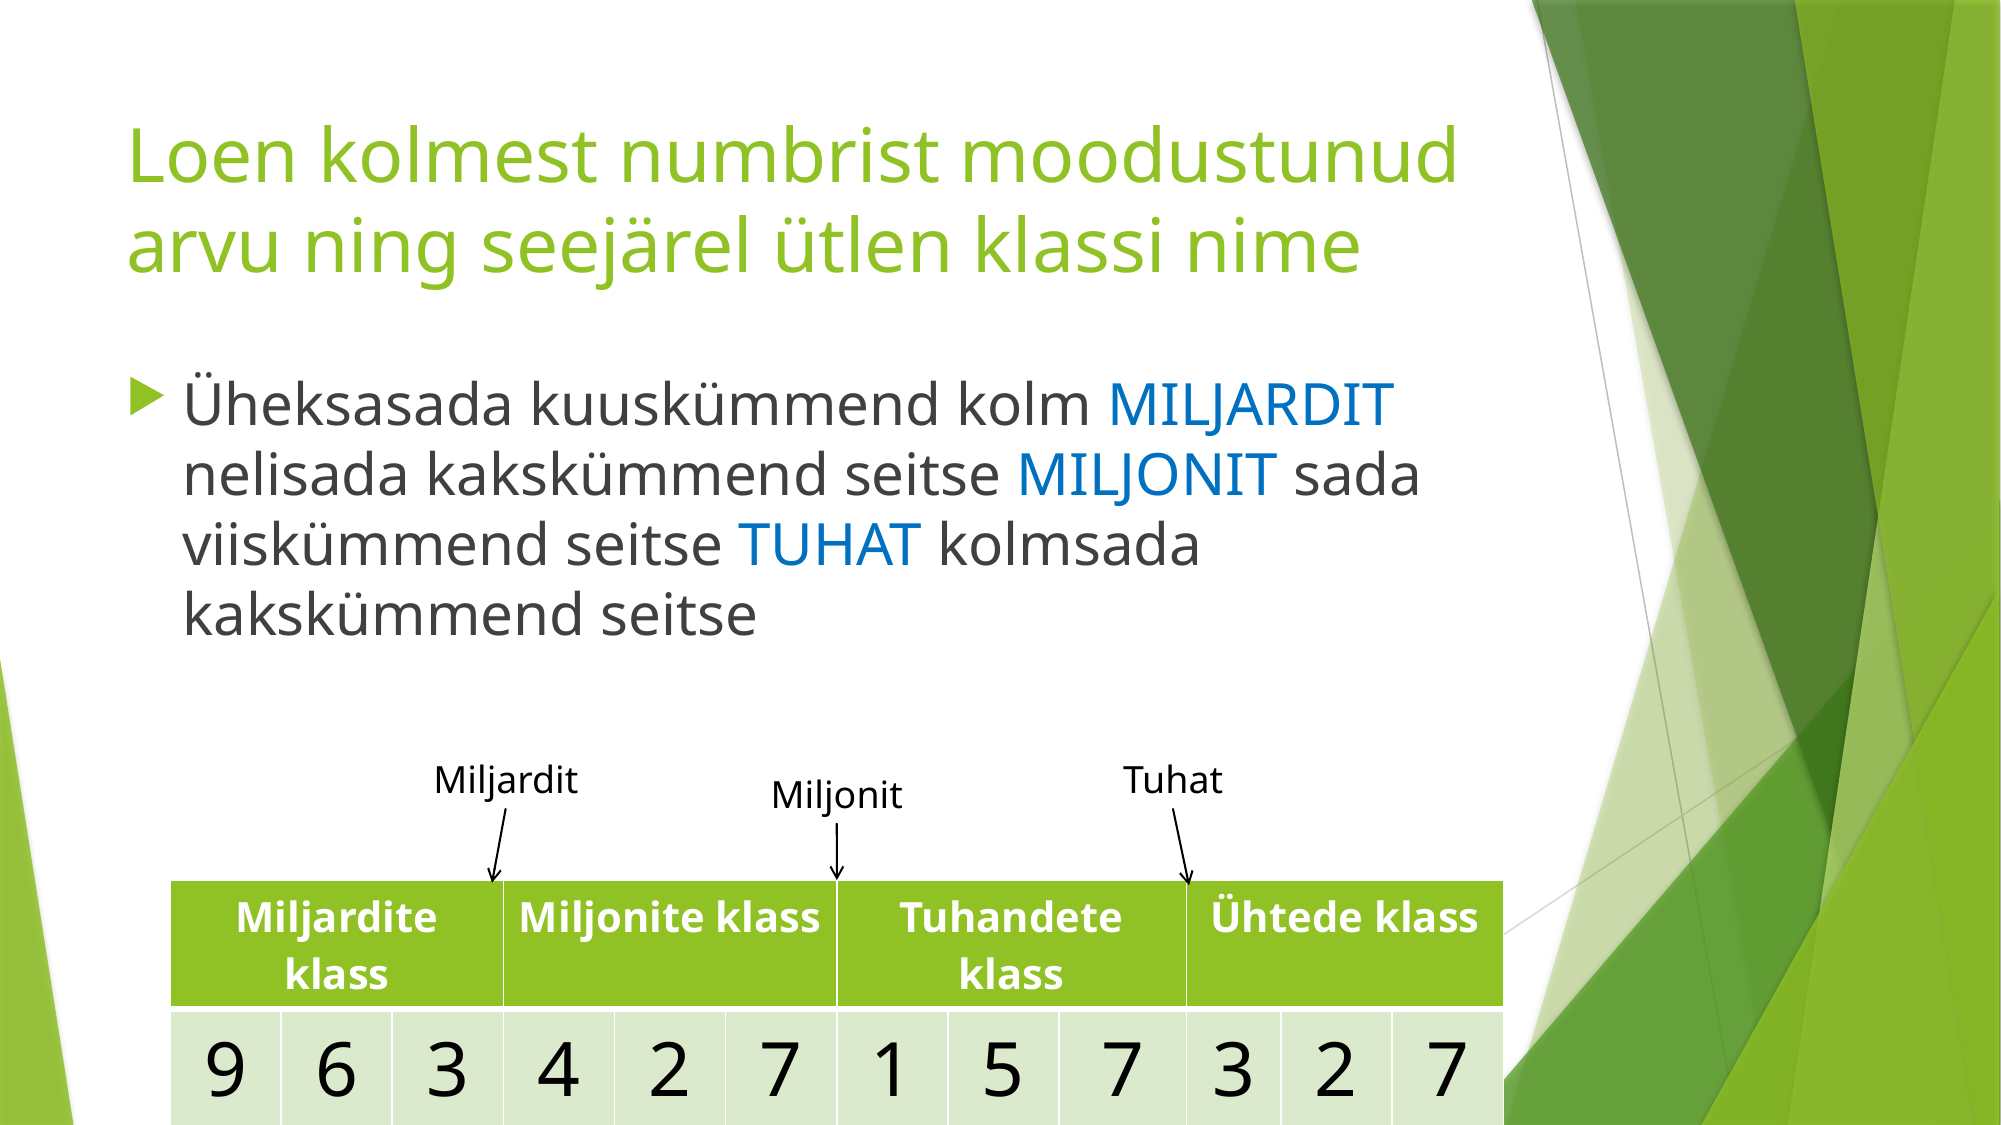

# Loen kolmest numbrist moodustunud arvu ning seejärel ütlen klassi nime
Üheksasada kuuskümmend kolm MILJARDIT nelisada kakskümmend seitse MILJONIT sada viiskümmend seitse TUHAT kolmsada kakskümmend seitse
Miljardit
Tuhat
Miljonit
| Miljardite klass | | | Miljonite klass | | | Tuhandete klass | | | Ühtede klass | | |
| --- | --- | --- | --- | --- | --- | --- | --- | --- | --- | --- | --- |
| 9 | 6 | 3 | 4 | 2 | 7 | 1 | 5 | 7 | 3 | 2 | 7 |